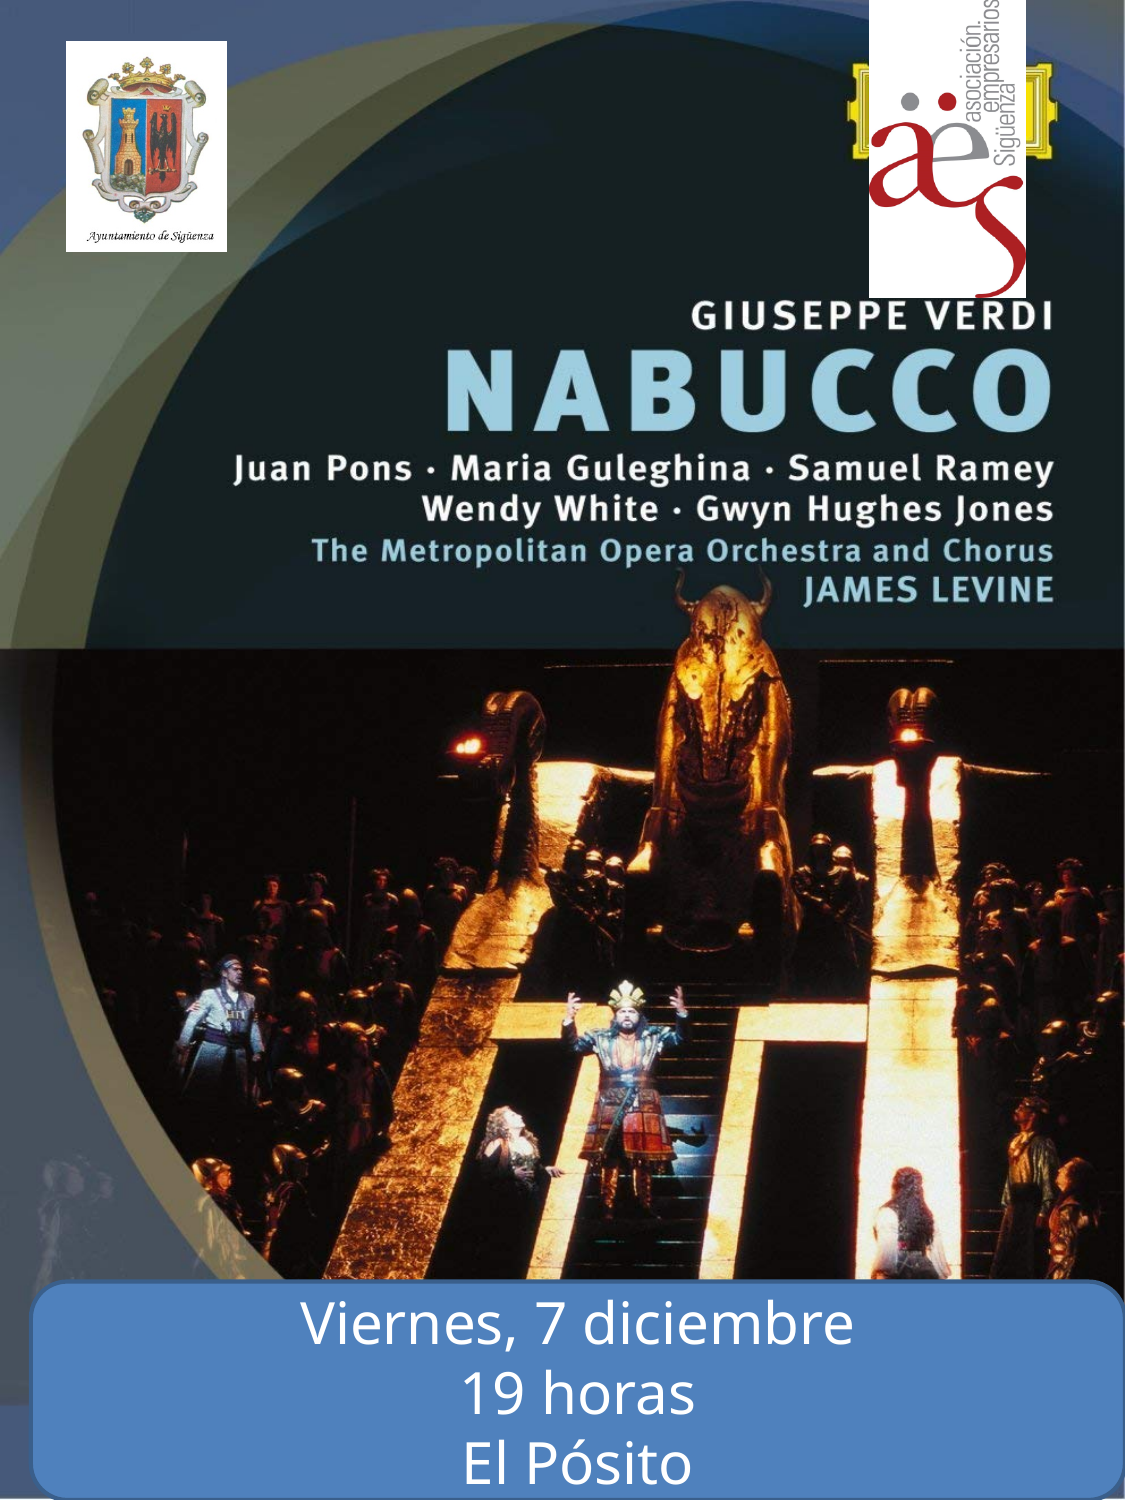

Viernes, 7 diciembre
19 horas
El Pósito